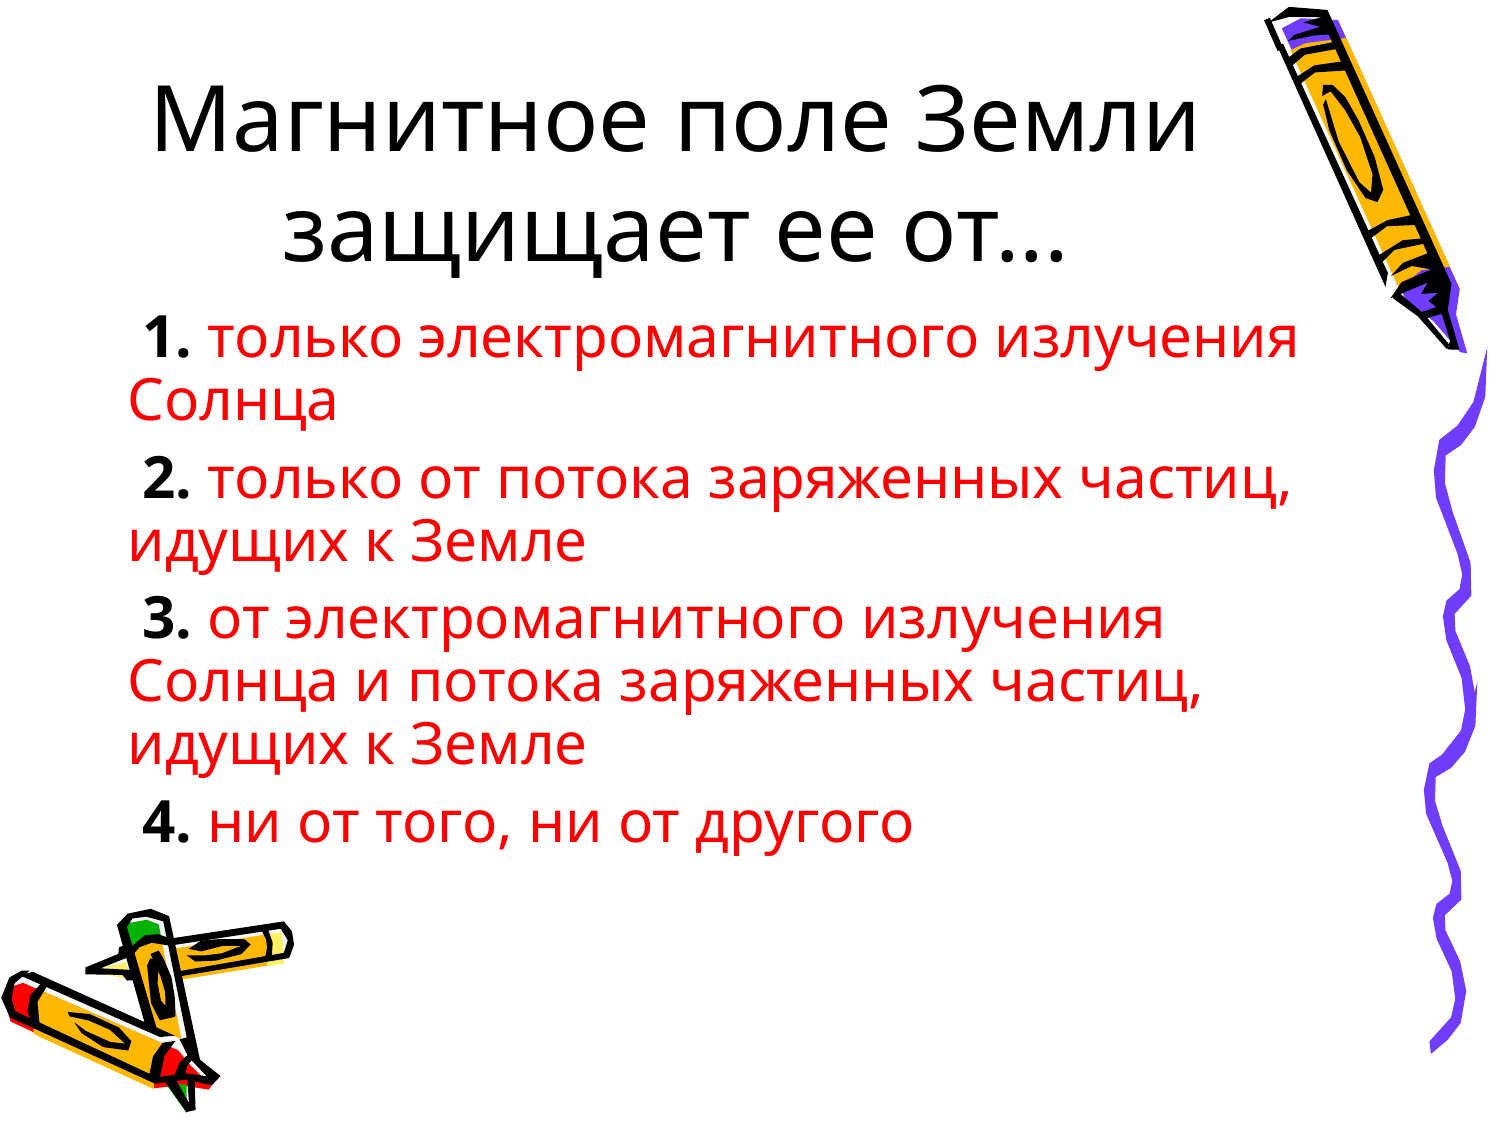

# Магнитное поле Земли защищает ее от...
 1. только электромагнитного излучения Солнца
 2. только от потока заряженных частиц, идущих к Земле
 3. от электромагнитного излучения Солнца и потока заряженных частиц, идущих к Земле
 4. ни от того, ни от другого